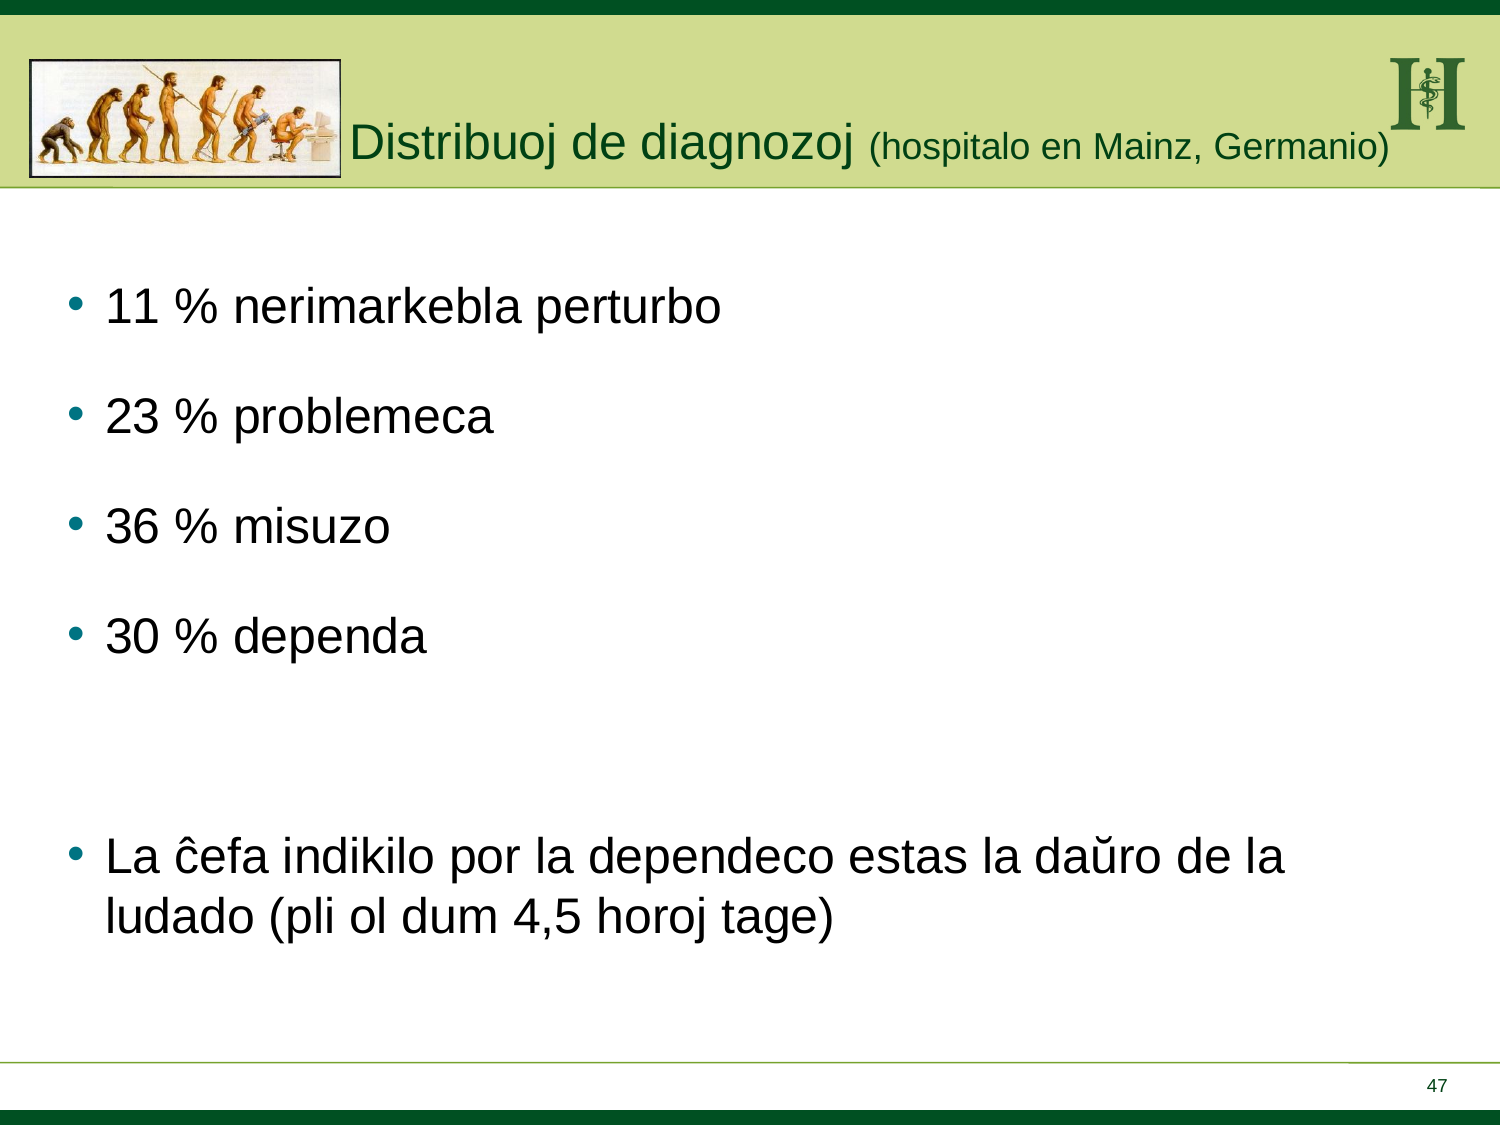

# Distribuoj de diagnozoj (hospitalo en Mainz, Germanio)
11 % nerimarkebla perturbo
23 % problemeca
36 % misuzo
30 % dependa
La ĉefa indikilo por la dependeco estas la daŭro de la ludado (pli ol dum 4,5 horoj tage)